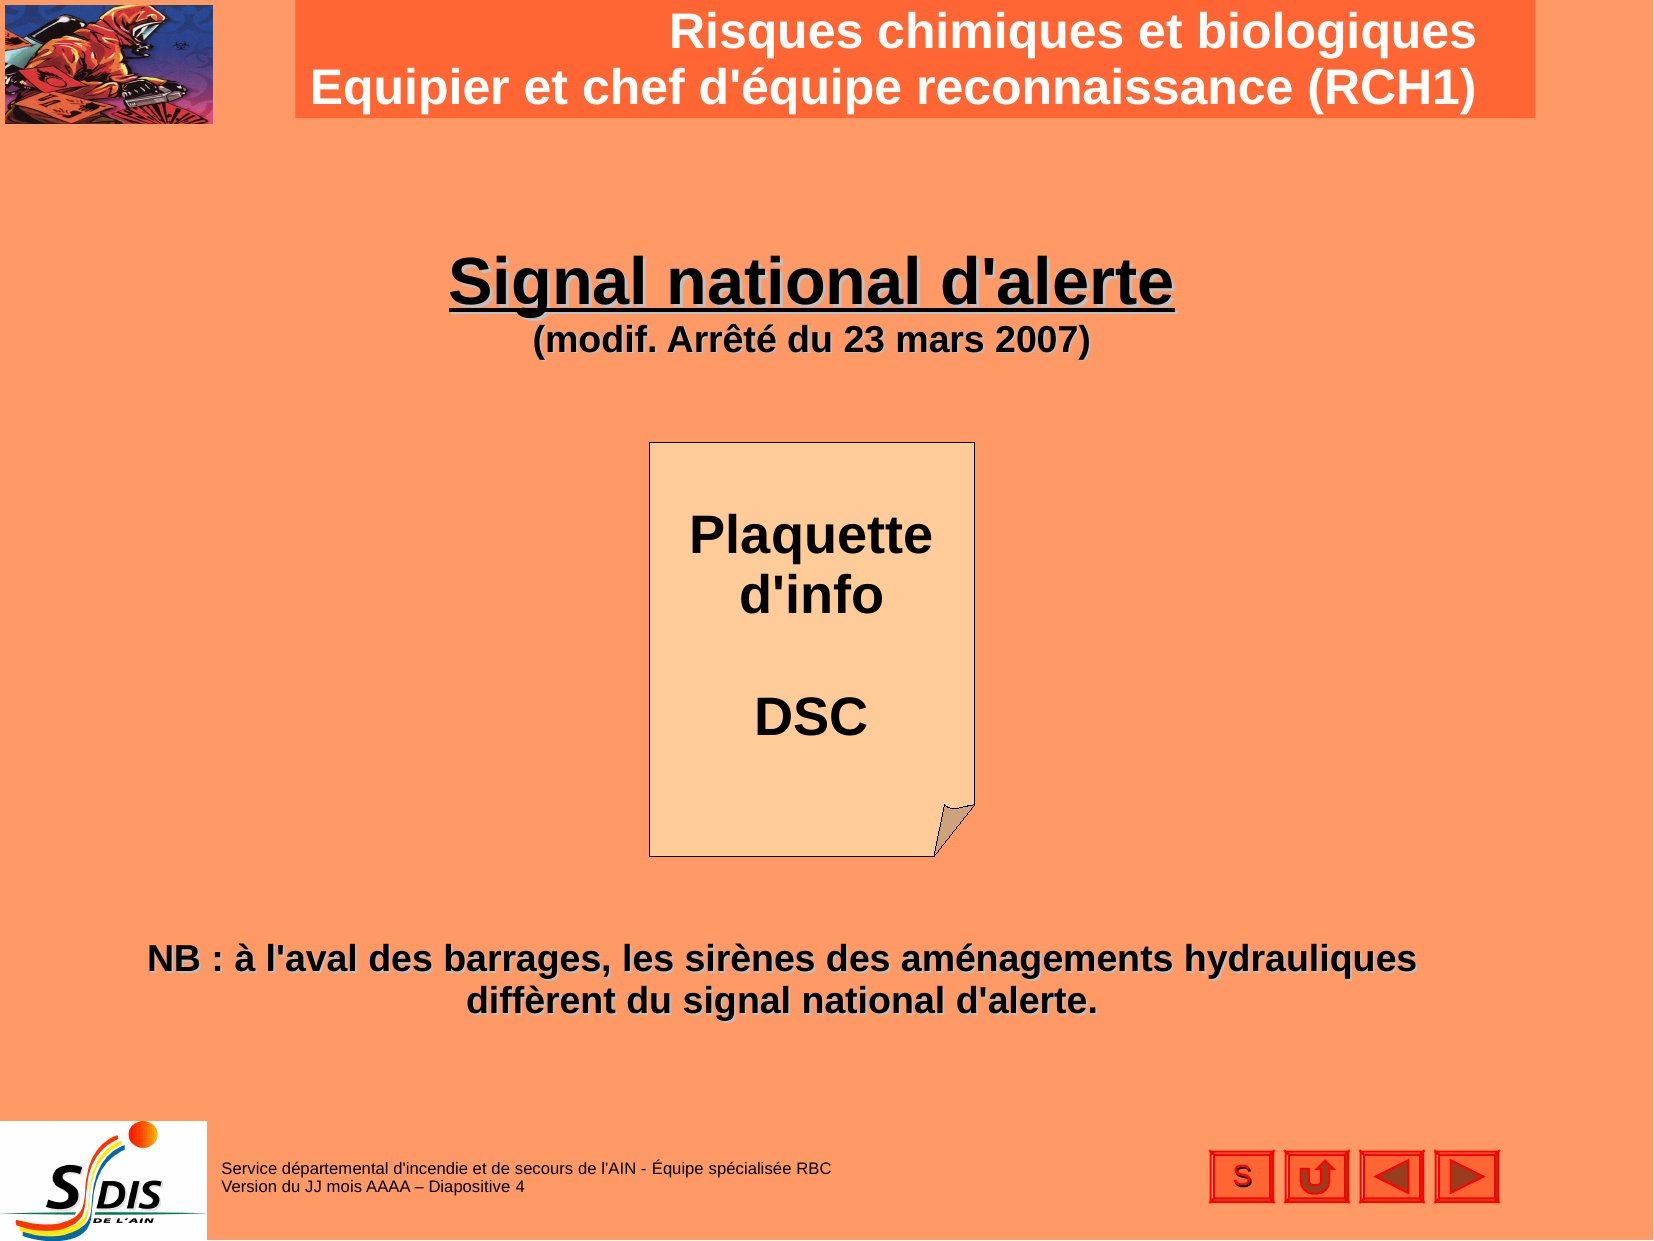

Signal national d'alerte
(modif. Arrêté du 23 mars 2007)
Plaquette
d'info
DSC
NB : à l'aval des barrages, les sirènes des aménagements hydrauliques diffèrent du signal national d'alerte.
S